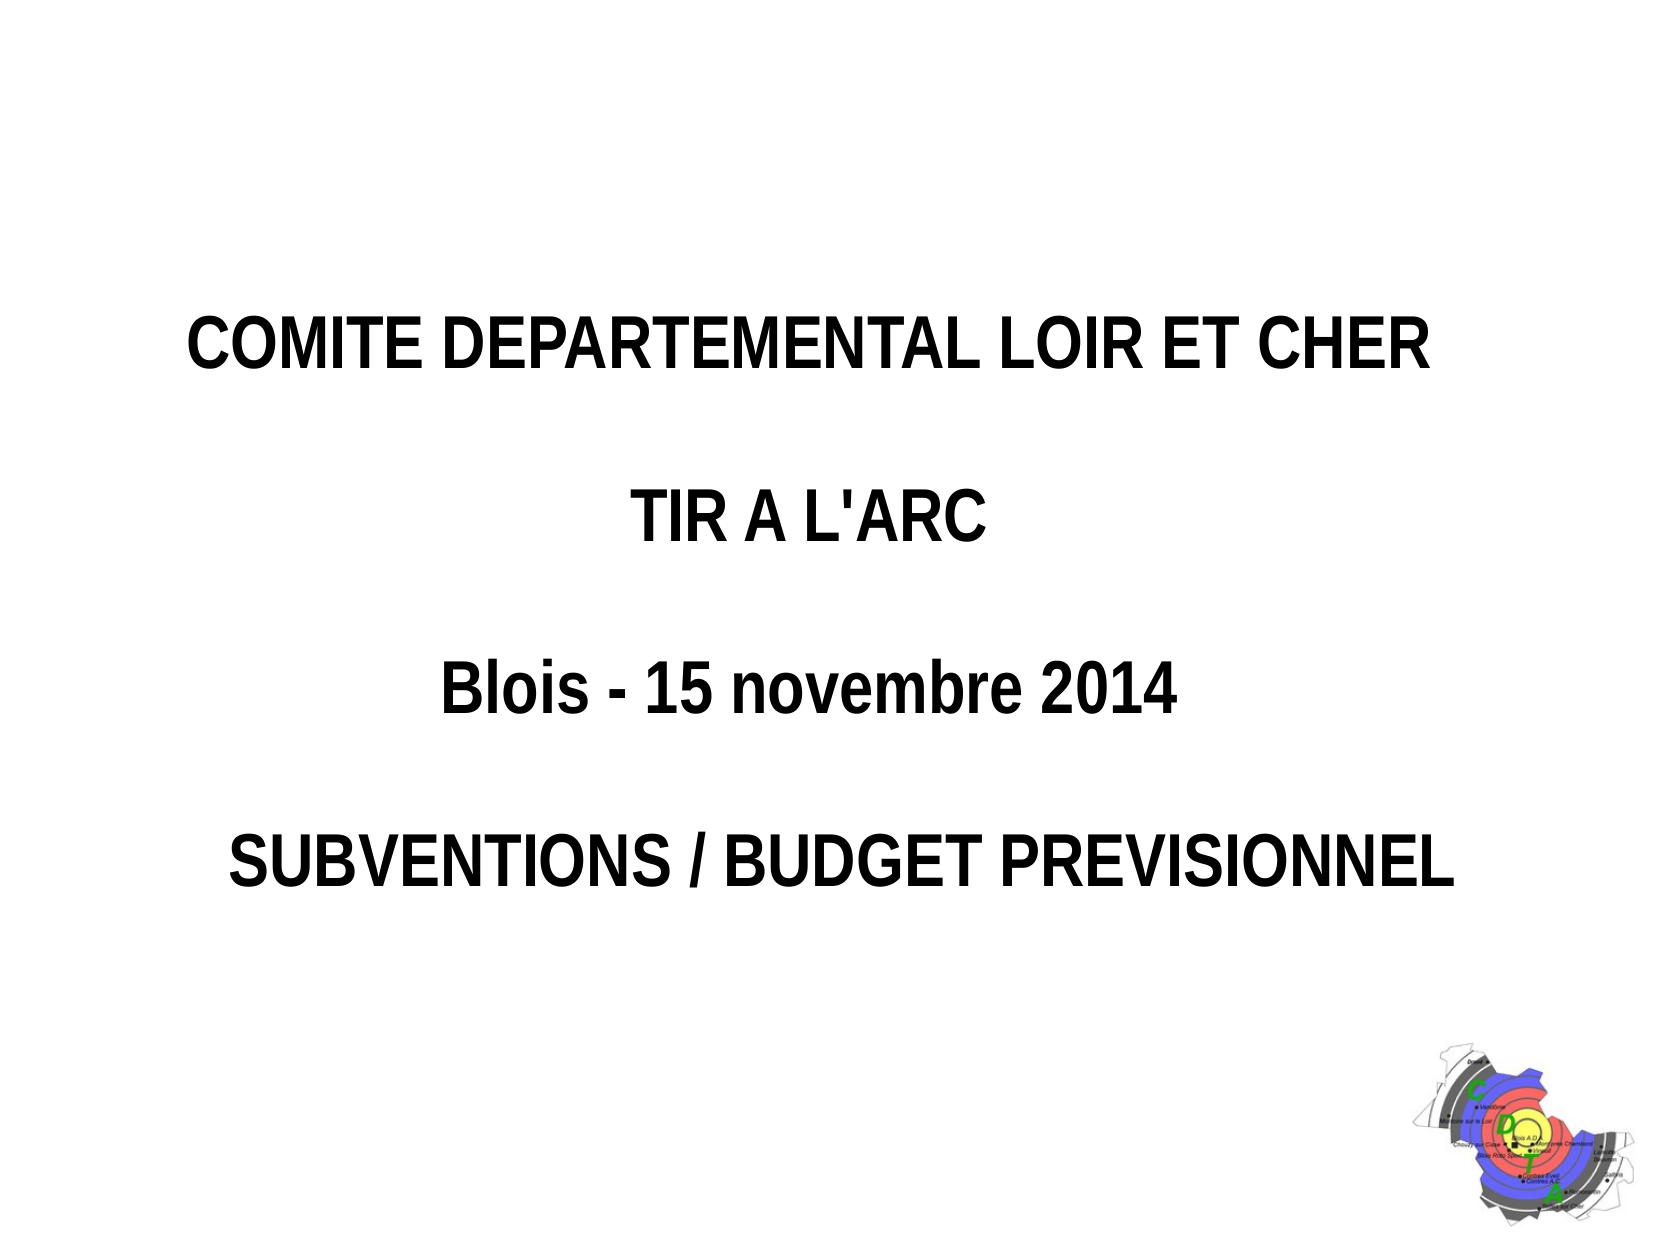

COMITE DEPARTEMENTAL LOIR ET CHER
TIR A L'ARC
Blois - 15 novembre 2014
 SUBVENTIONS / BUDGET PREVISIONNEL